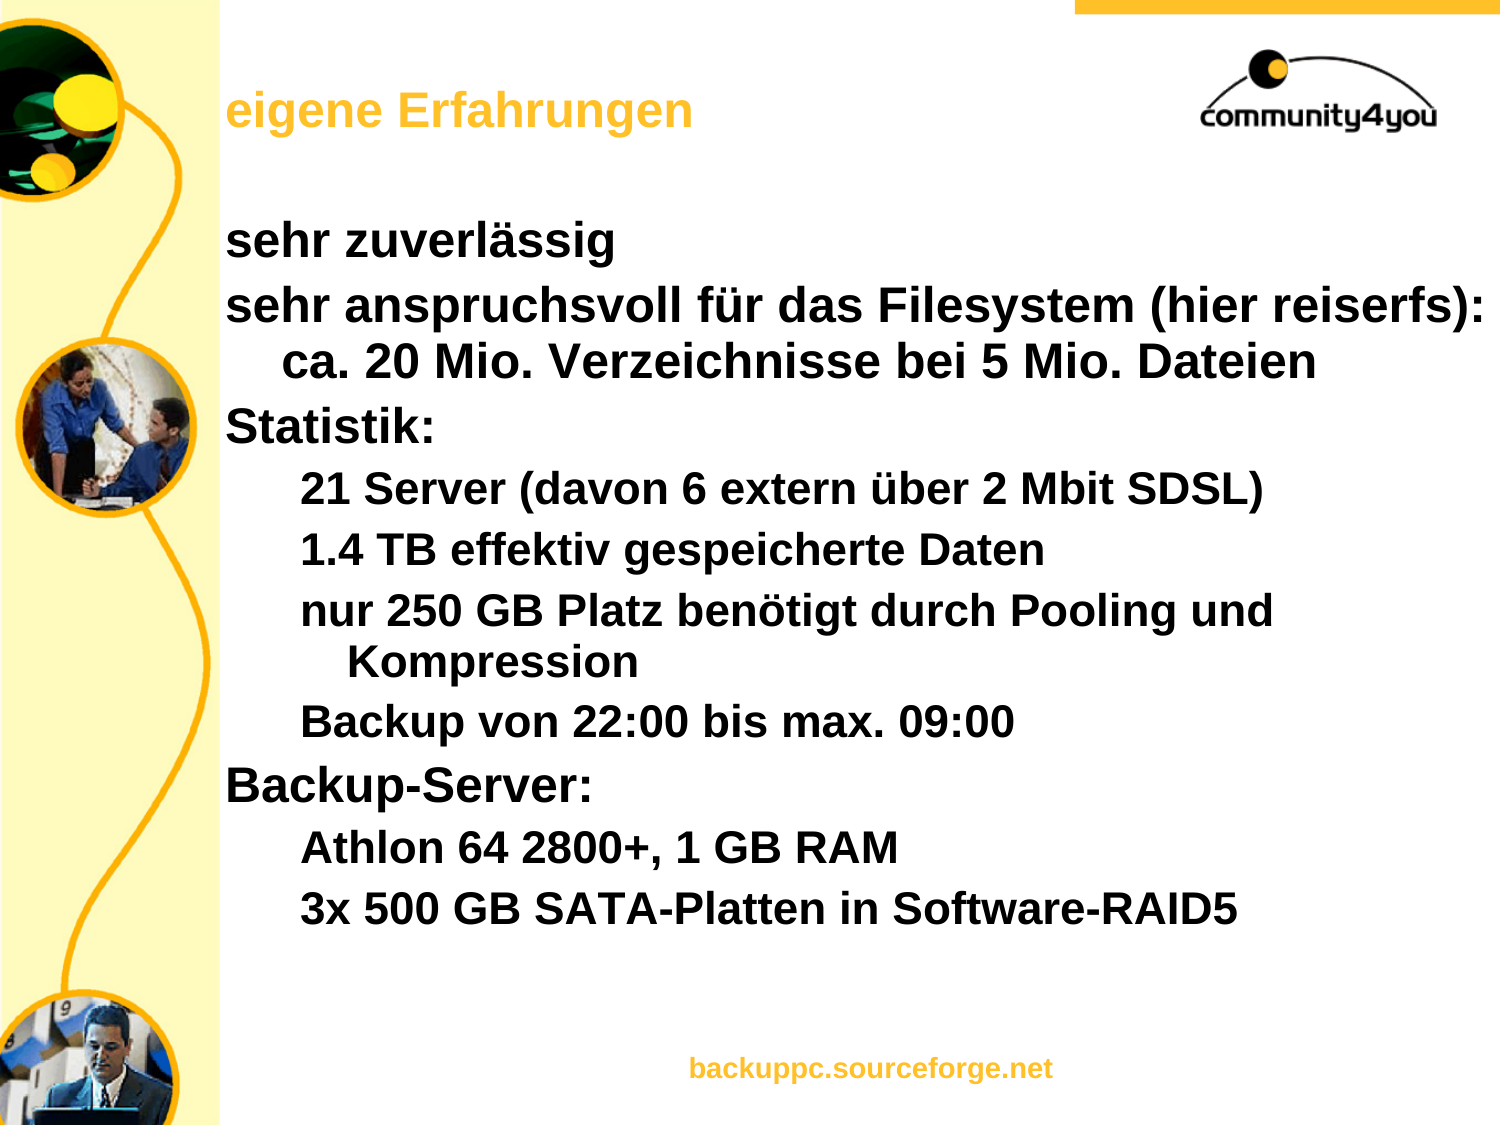

# eigene Erfahrungen
sehr zuverlässig
sehr anspruchsvoll für das Filesystem (hier reiserfs): ca. 20 Mio. Verzeichnisse bei 5 Mio. Dateien
Statistik:
21 Server (davon 6 extern über 2 Mbit SDSL)
1.4 TB effektiv gespeicherte Daten
nur 250 GB Platz benötigt durch Pooling und Kompression
Backup von 22:00 bis max. 09:00
Backup-Server:
Athlon 64 2800+, 1 GB RAM
3x 500 GB SATA-Platten in Software-RAID5